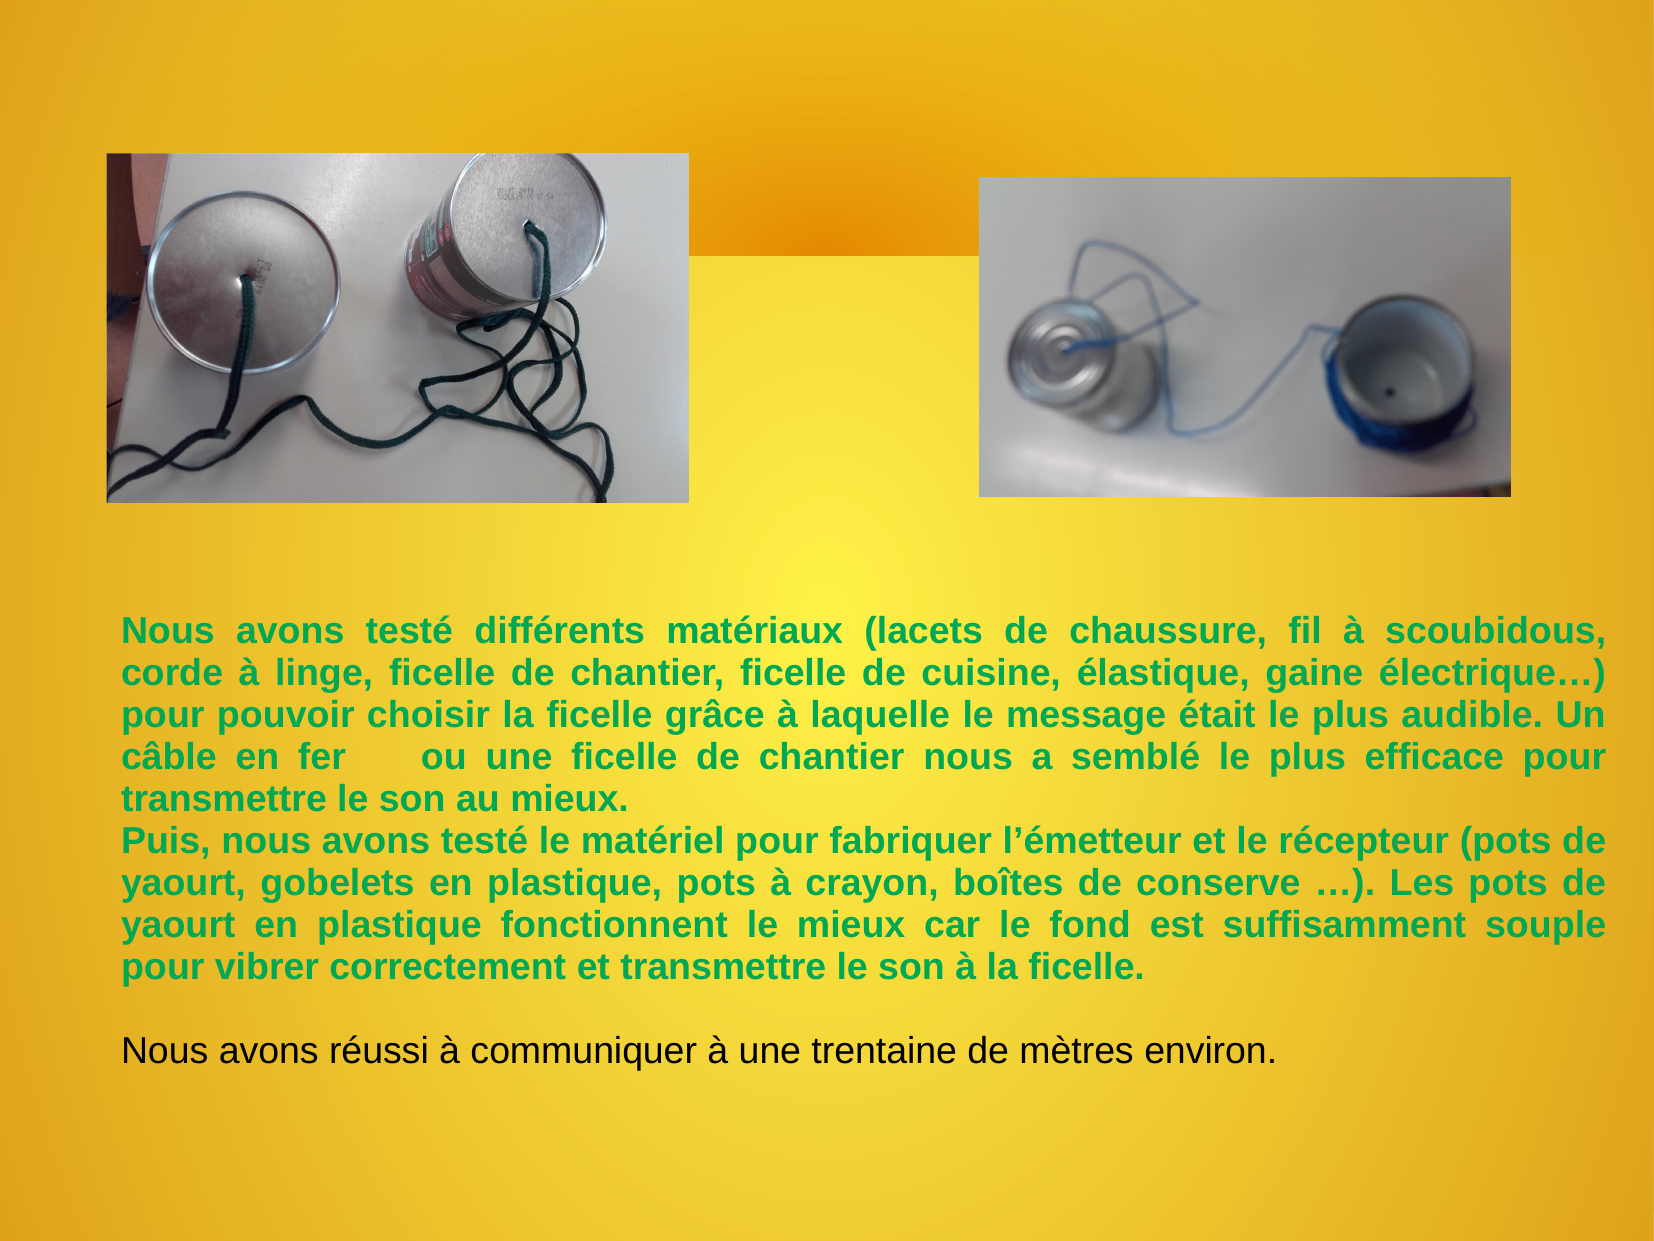

Nous avons testé différents matériaux (lacets de chaussure, fil à scoubidous, corde à linge, ficelle de chantier, ficelle de cuisine, élastique, gaine électrique…) pour pouvoir choisir la ficelle grâce à laquelle le message était le plus audible. Un câble en fer ou une ficelle de chantier nous a semblé le plus efficace pour transmettre le son au mieux.
Puis, nous avons testé le matériel pour fabriquer l’émetteur et le récepteur (pots de yaourt, gobelets en plastique, pots à crayon, boîtes de conserve …). Les pots de yaourt en plastique fonctionnent le mieux car le fond est suffisamment souple pour vibrer correctement et transmettre le son à la ficelle.
Nous avons réussi à communiquer à une trentaine de mètres environ.